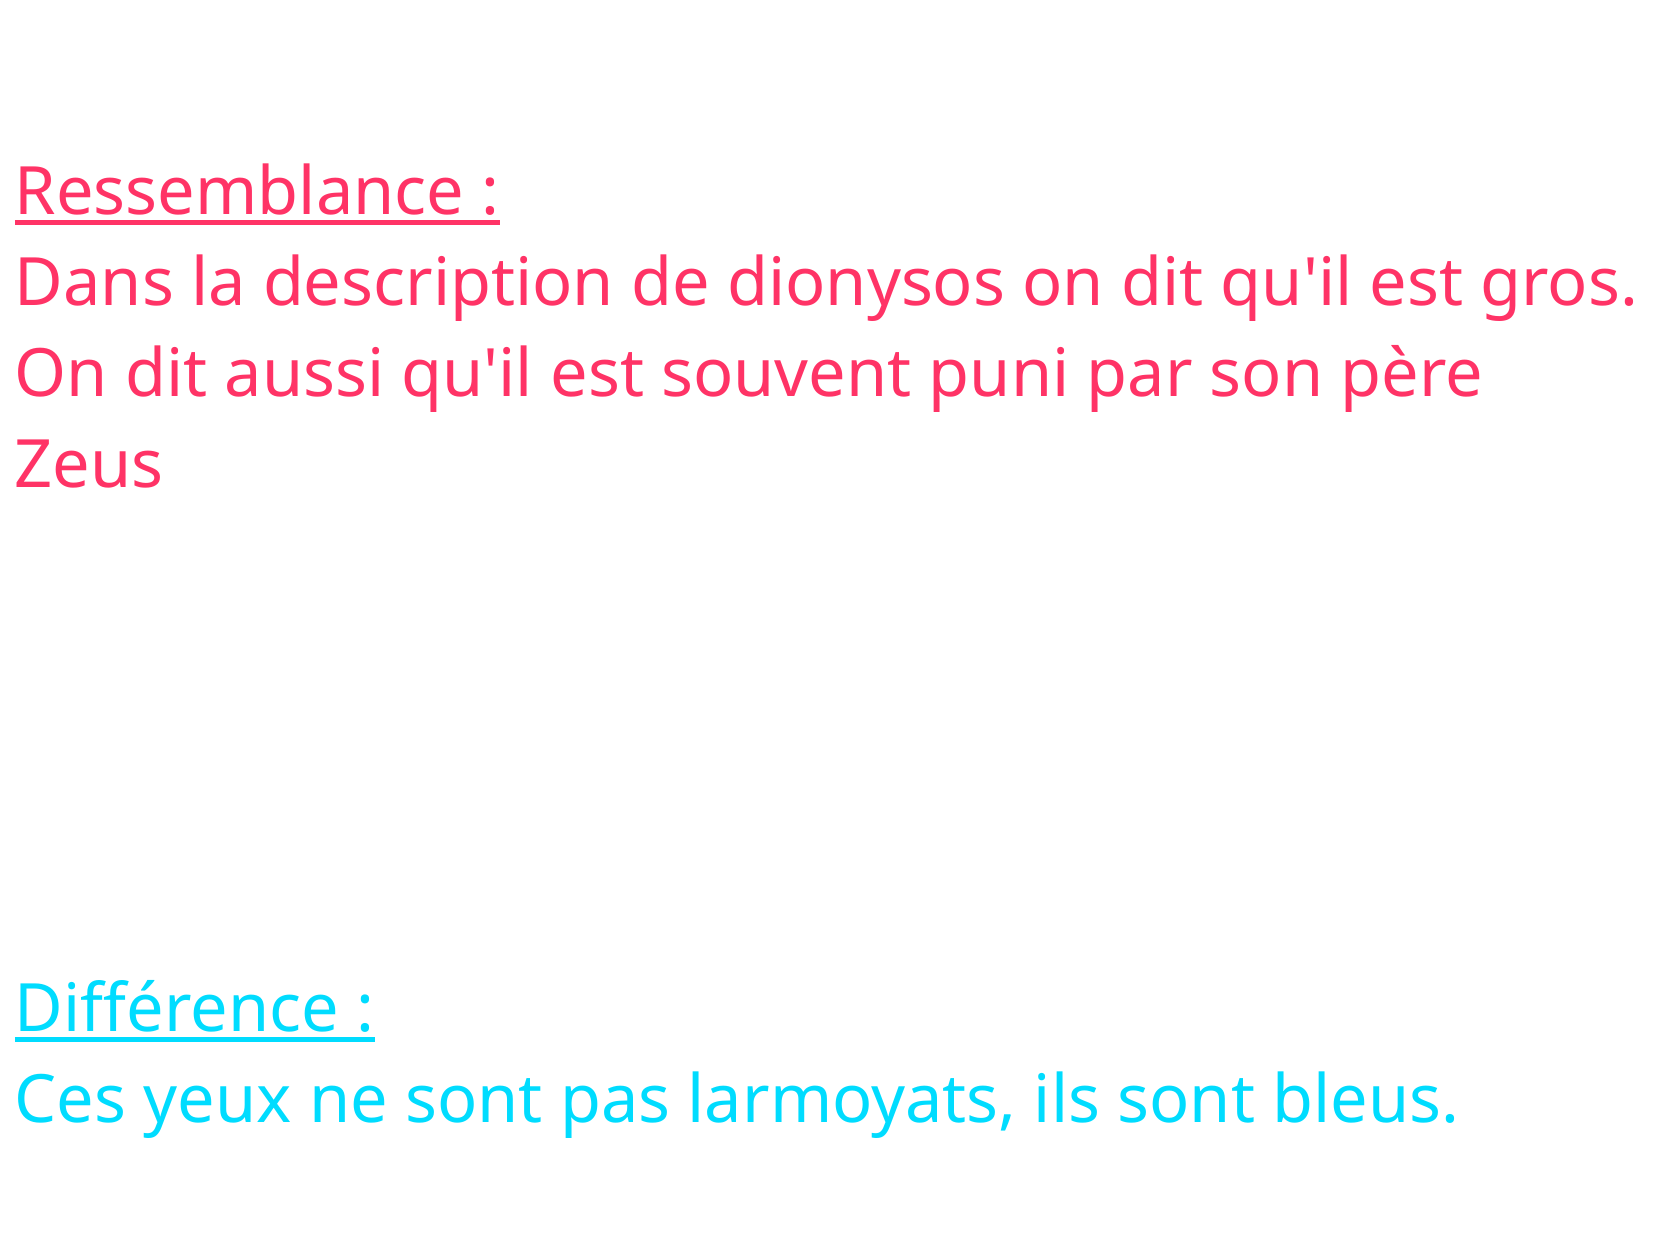

Ressemblance :
Dans la description de dionysos on dit qu'il est gros.
On dit aussi qu'il est souvent puni par son père Zeus
Différence :
Ces yeux ne sont pas larmoyats, ils sont bleus.